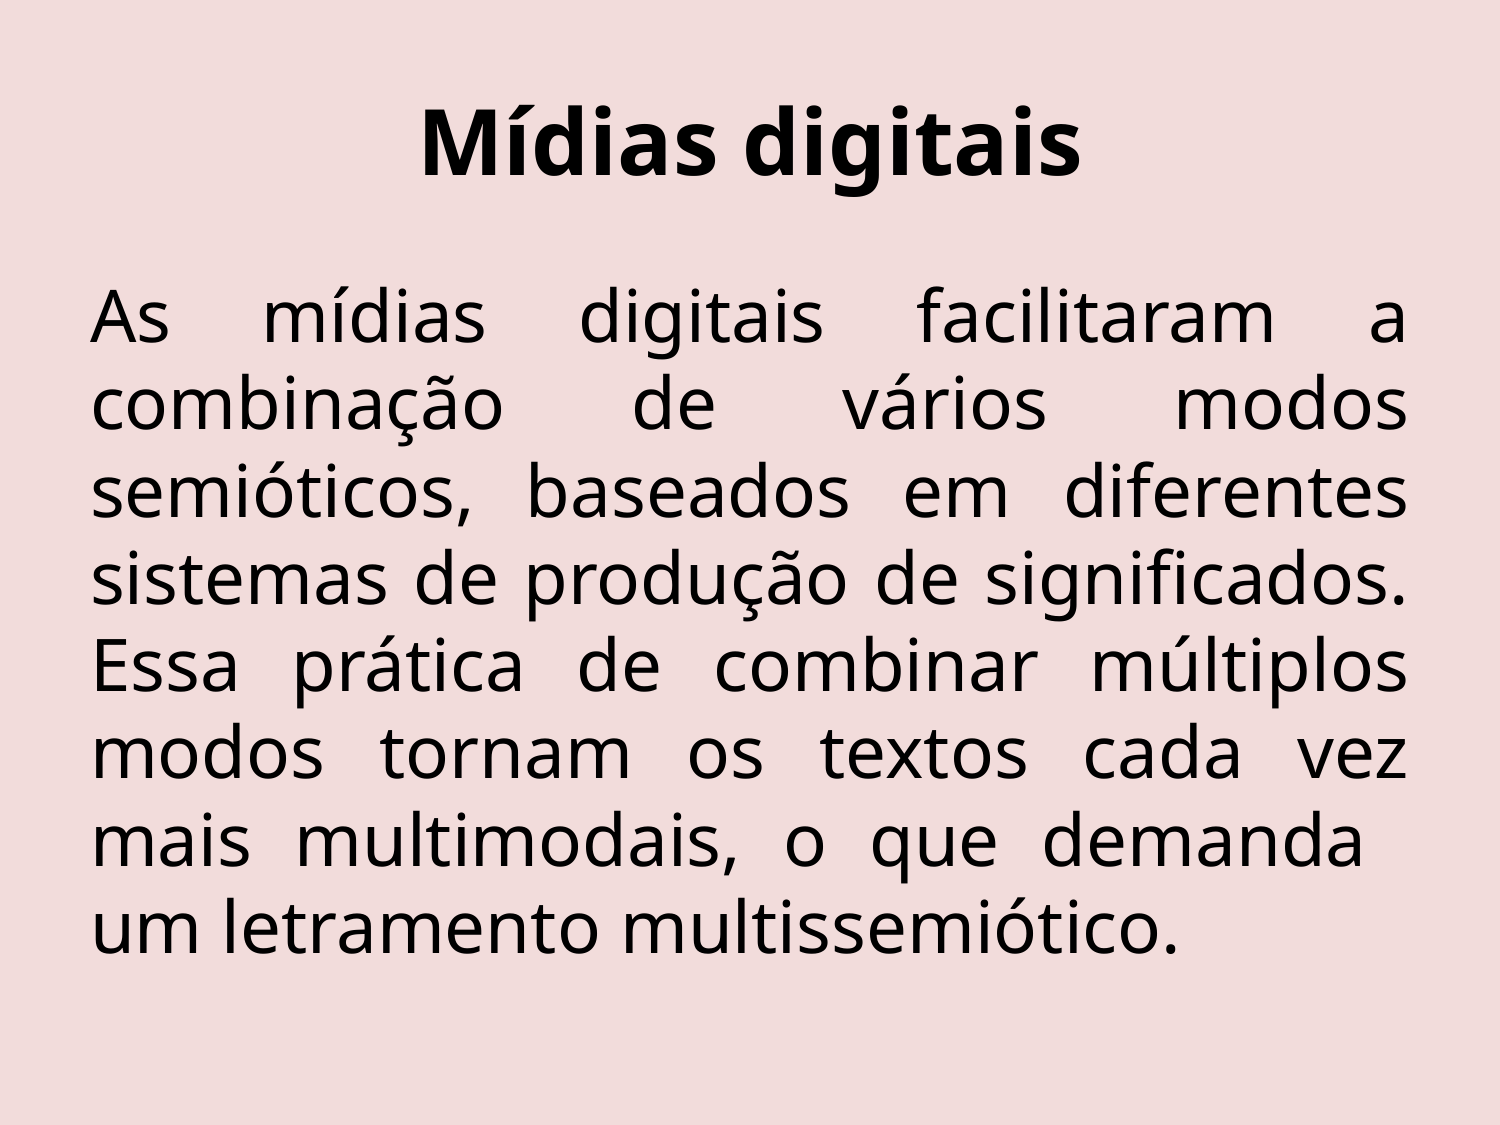

# Mídias digitais
As mídias digitais facilitaram a combinação de vários modos semióticos, baseados em diferentes sistemas de produção de significados. Essa prática de combinar múltiplos modos tornam os textos cada vez mais multimodais, o que demanda um letramento multissemiótico.